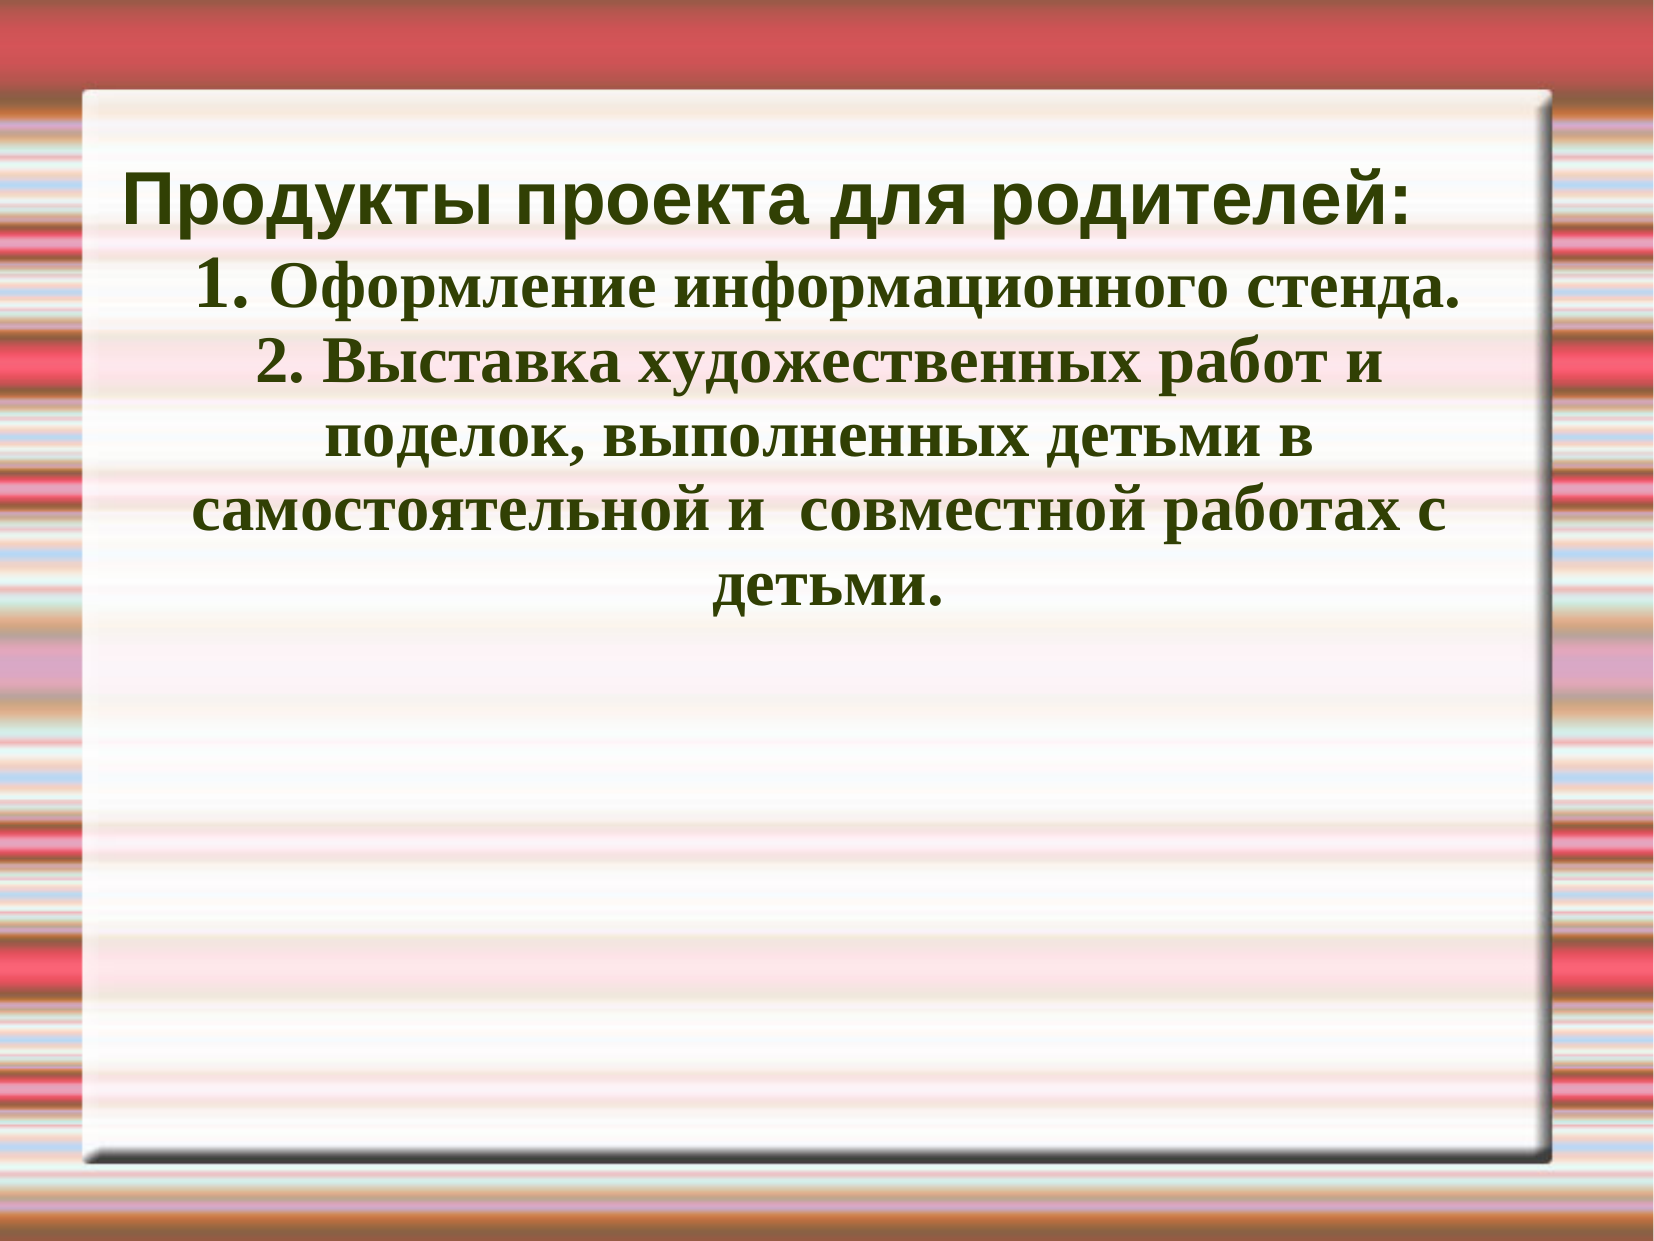

# Продукты проекта для родителей:
1. Оформление информационного стенда.
2. Выставка художественных работ и  поделок, выполненных детьми в  самостоятельной и  совместной работах с  детьми.